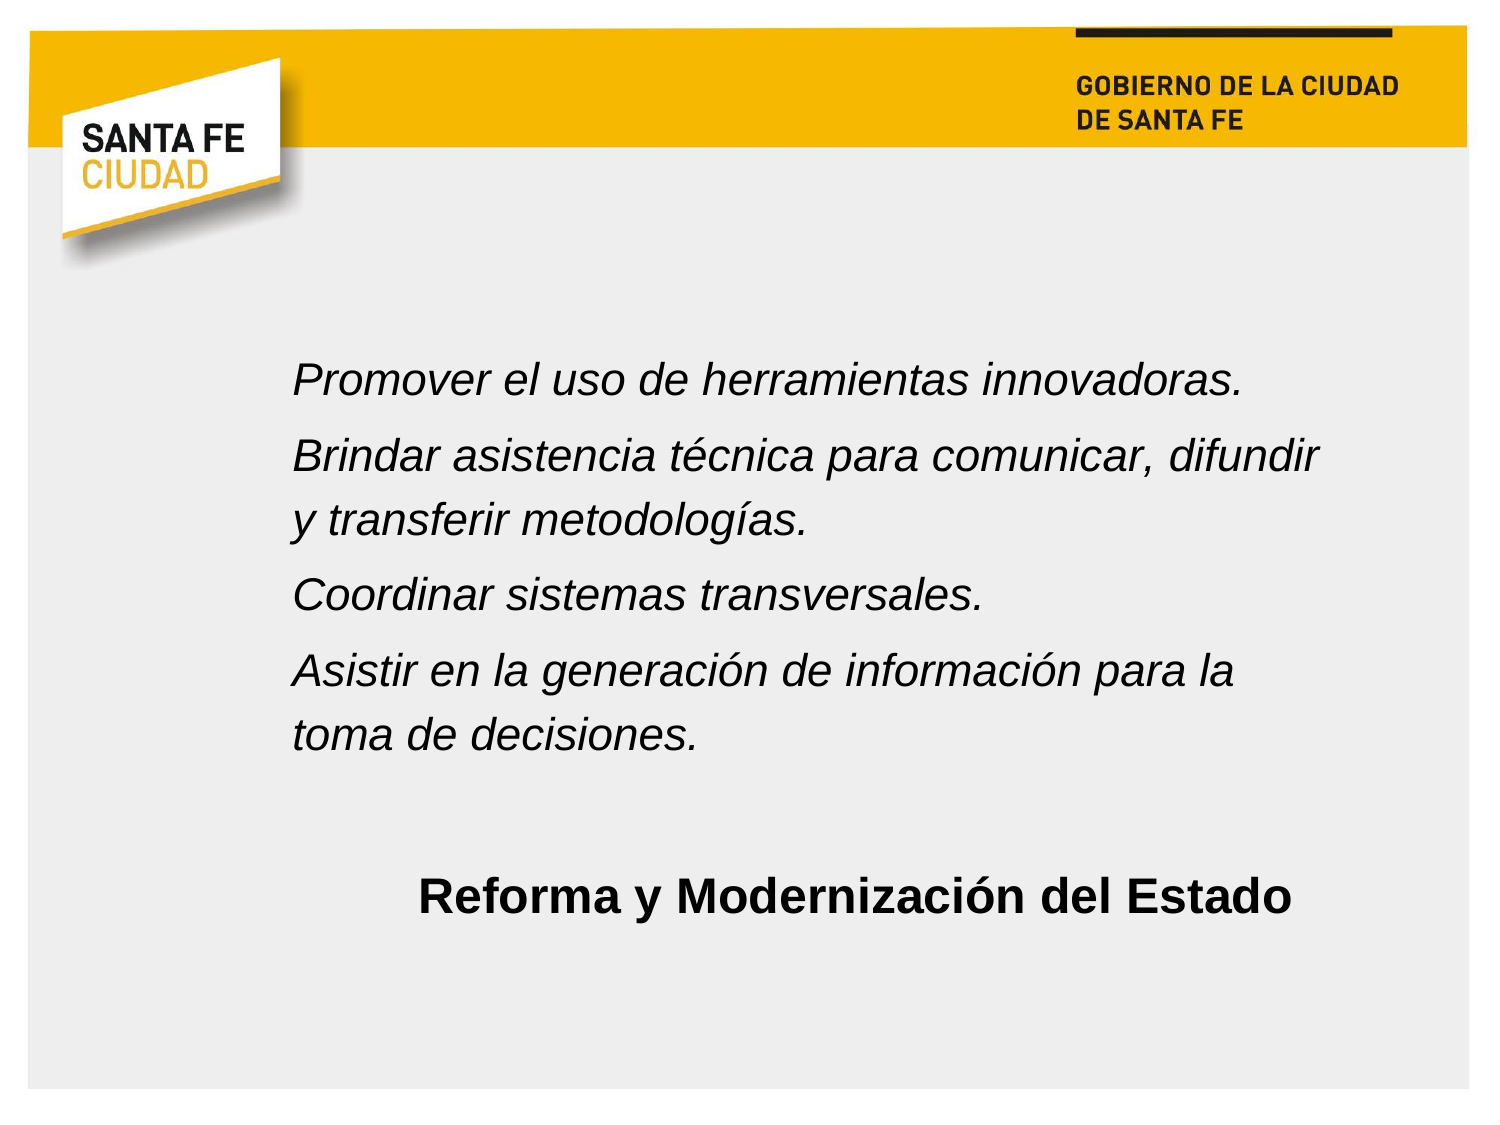

# Promover el uso de herramientas innovadoras.
Brindar asistencia técnica para comunicar, difundir y transferir metodologías.
Coordinar sistemas transversales.
Asistir en la generación de información para la toma de decisiones.
 Reforma y Modernización del Estado